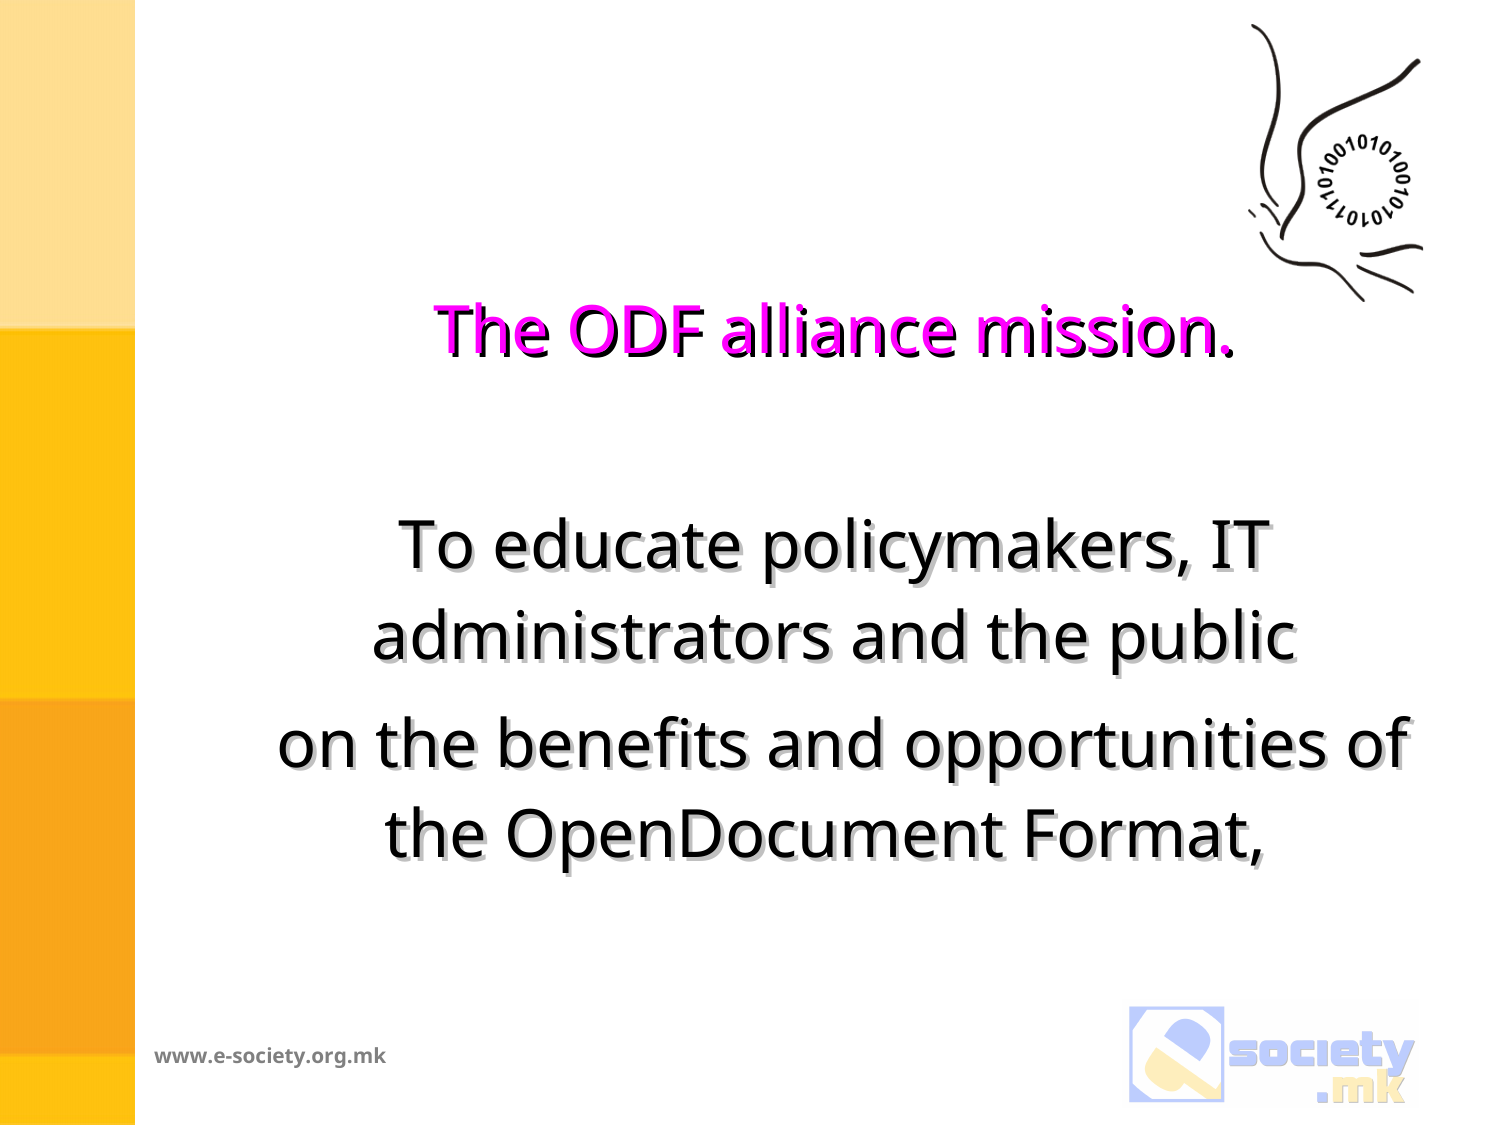

#
The ODF alliance mission.
To educate policymakers, IT administrators and the public
 on the benefits and opportunities of the OpenDocument Format,